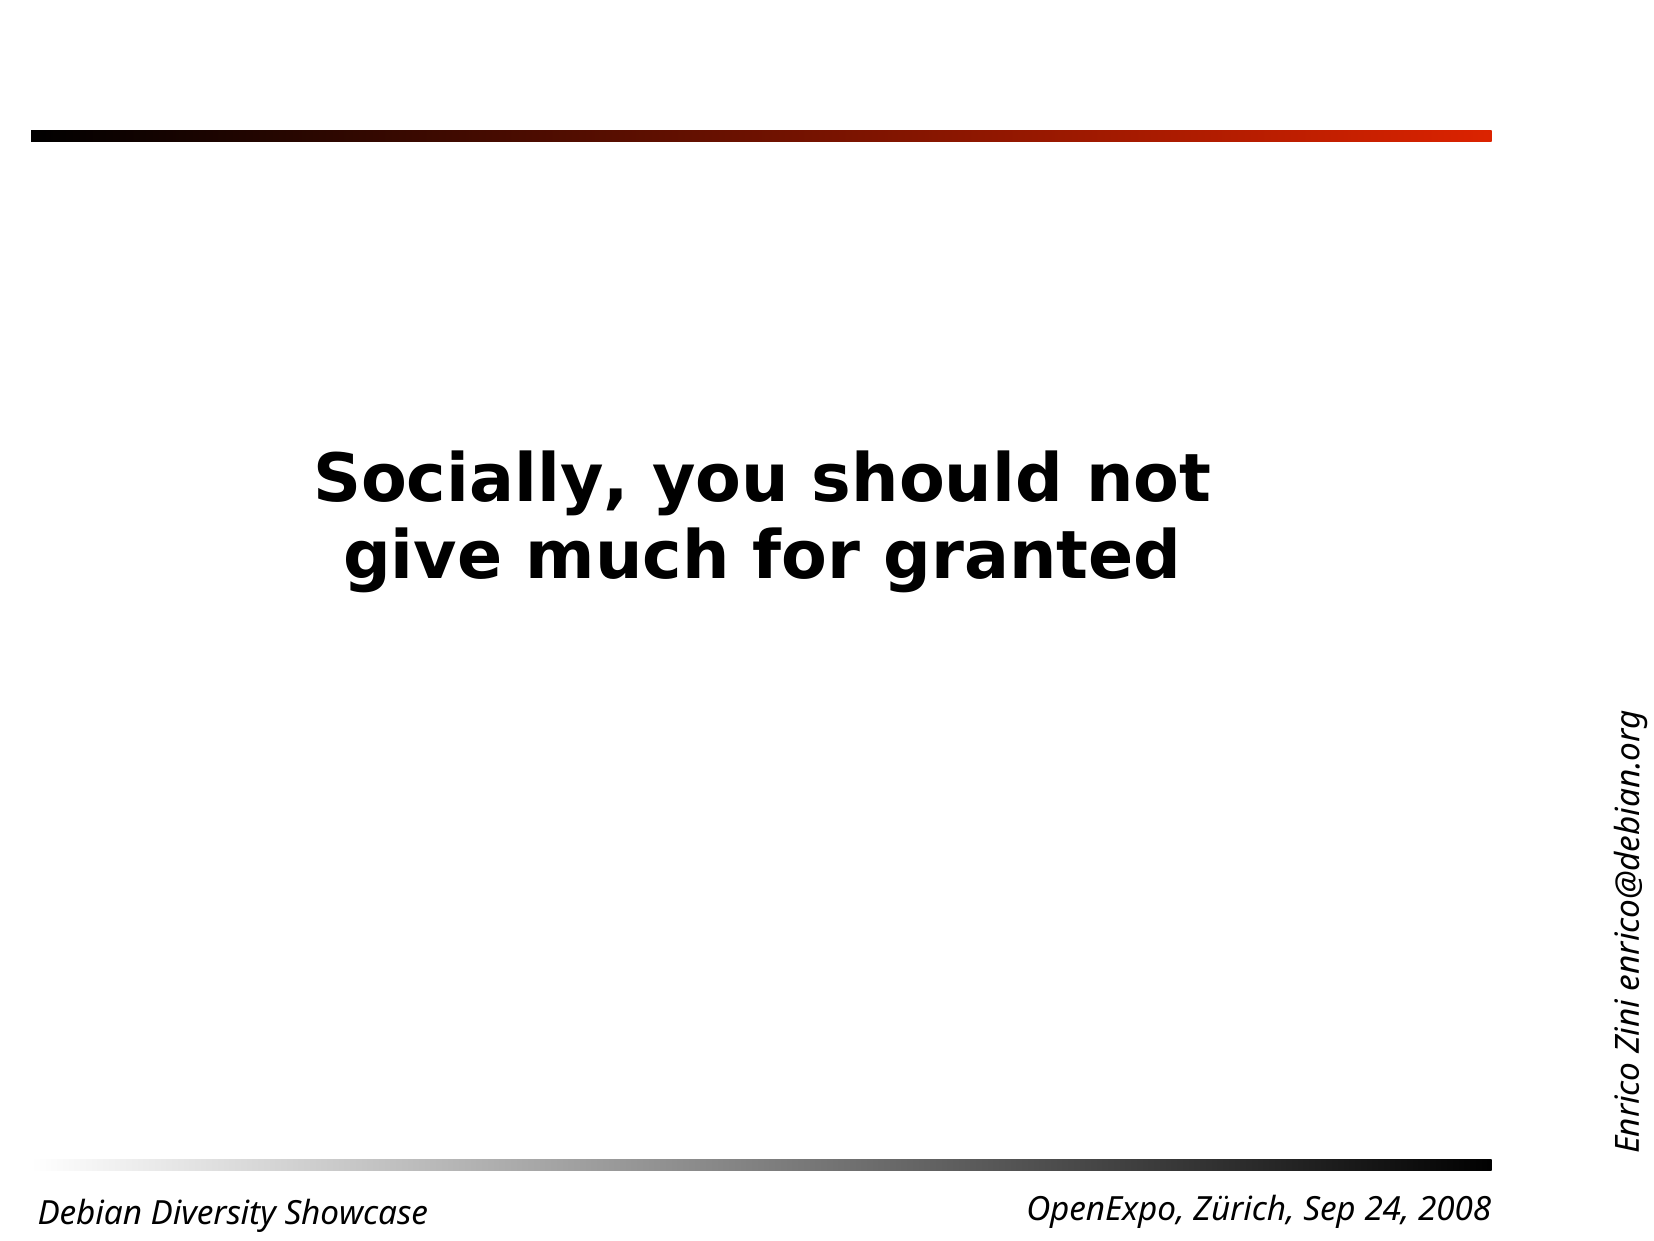

Socially, you should not
give much for granted